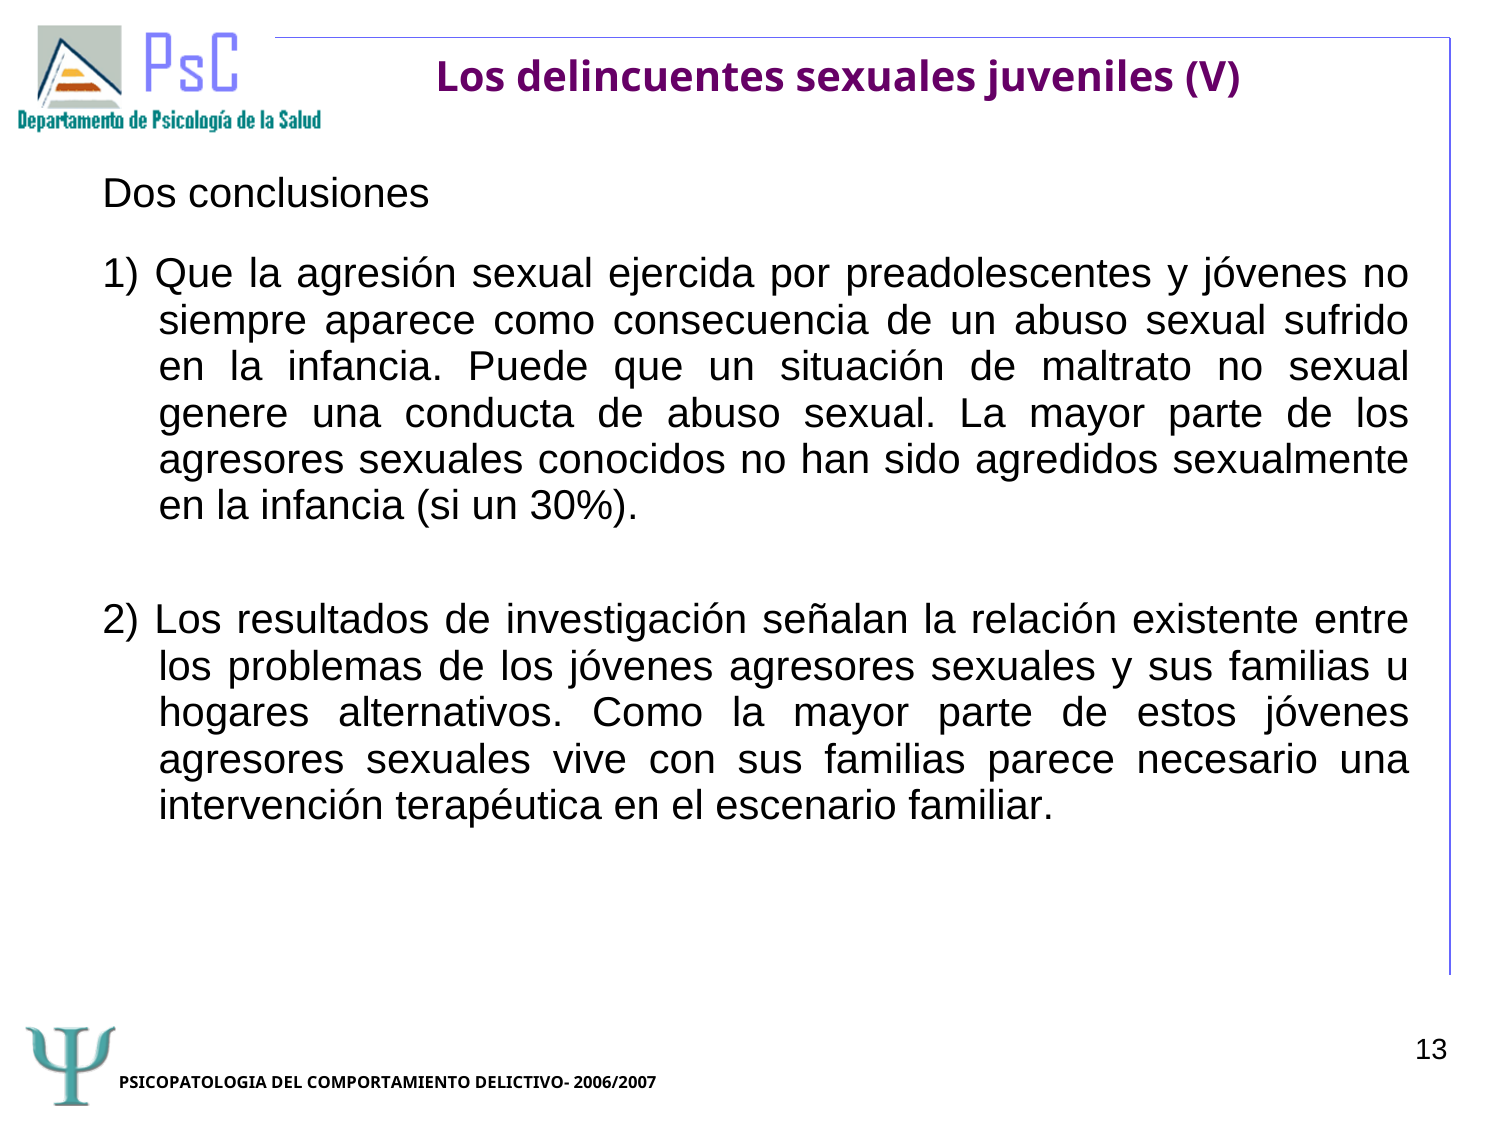

# Los delincuentes sexuales juveniles (V)
Dos conclusiones
1) Que la agresión sexual ejercida por preadolescentes y jóvenes no siempre aparece como consecuencia de un abuso sexual sufrido en la infancia. Puede que un situación de maltrato no sexual genere una conducta de abuso sexual. La mayor parte de los agresores sexuales conocidos no han sido agredidos sexualmente en la infancia (si un 30%).
2) Los resultados de investigación señalan la relación existente entre los problemas de los jóvenes agresores sexuales y sus familias u hogares alternativos. Como la mayor parte de estos jóvenes agresores sexuales vive con sus familias parece necesario una intervención terapéutica en el escenario familiar.
13